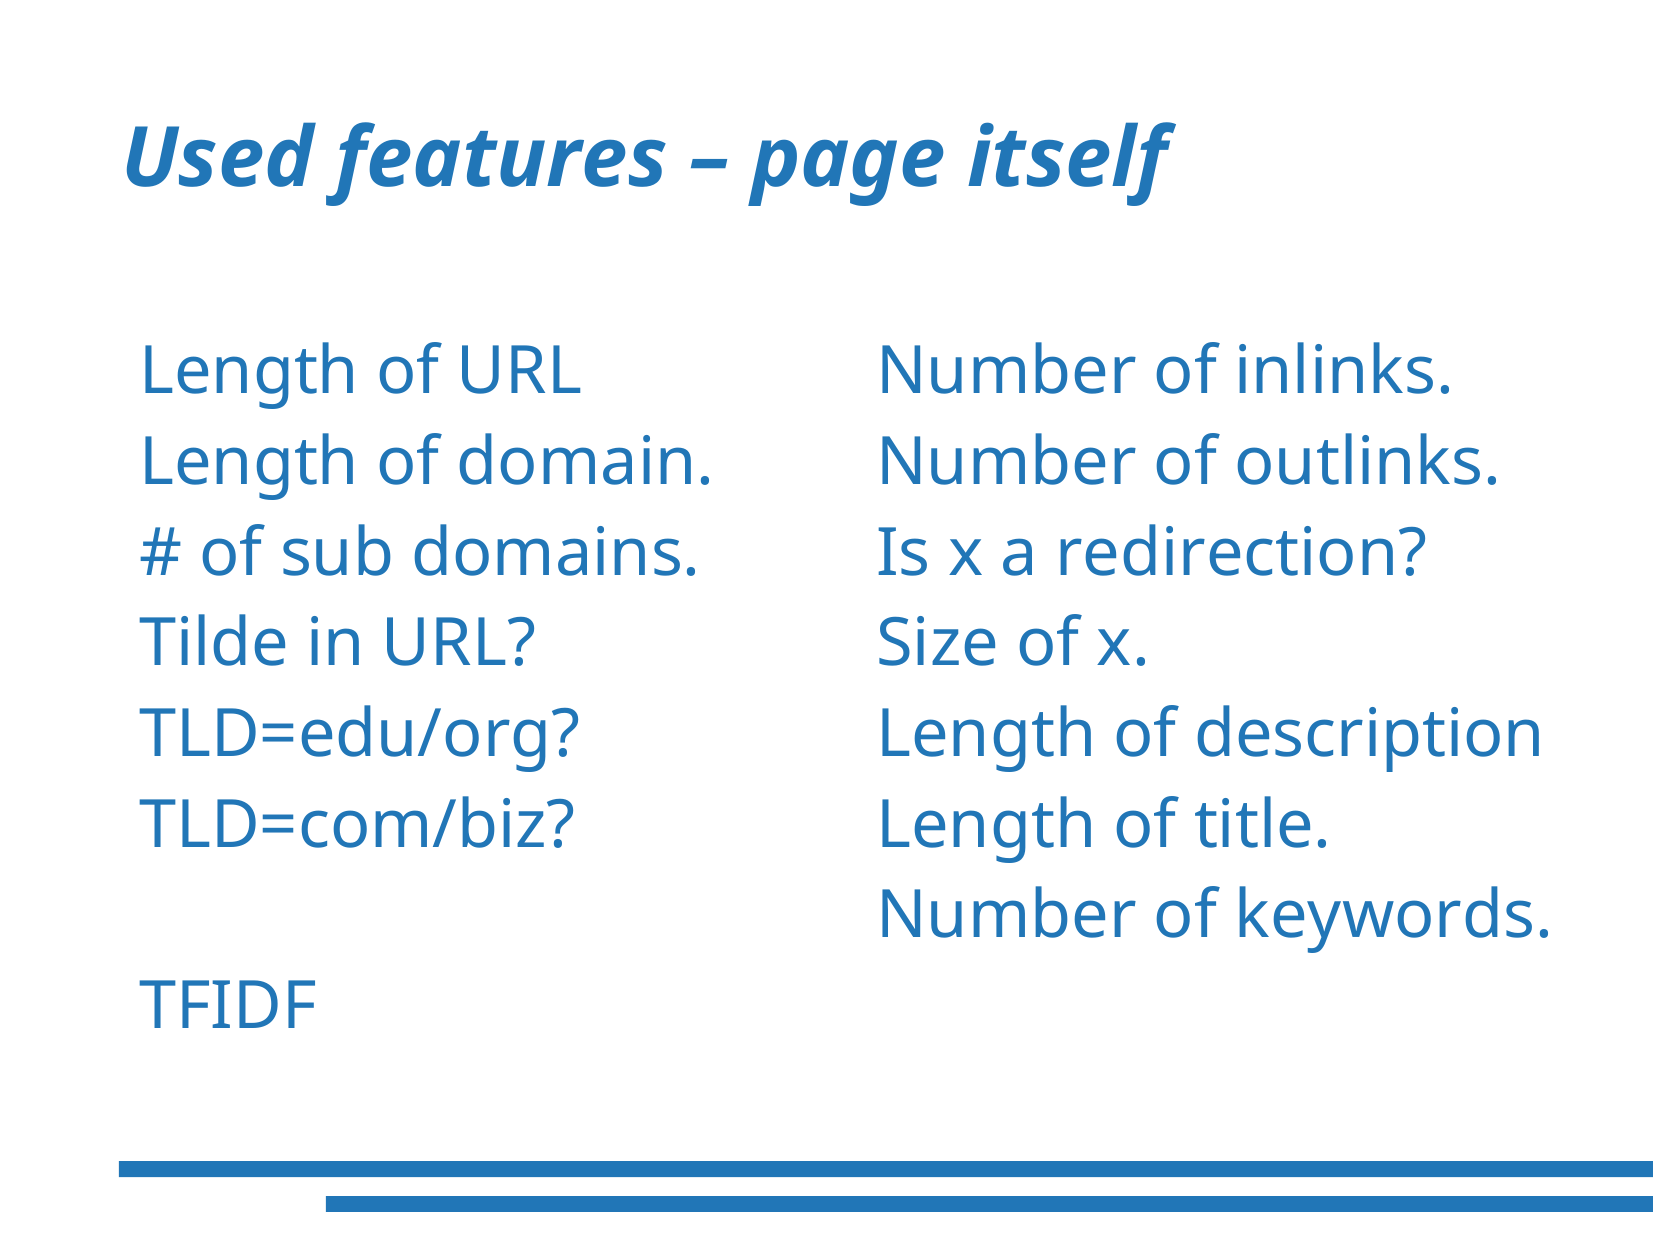

# Used features – page itself
Length of URL
Length of domain.
# of sub domains.
Tilde in URL?
TLD=edu/org?
TLD=com/biz?
TFIDF
Number of inlinks.
Number of outlinks.
Is x a redirection?
Size of x.
Length of description
Length of title.
Number of keywords.